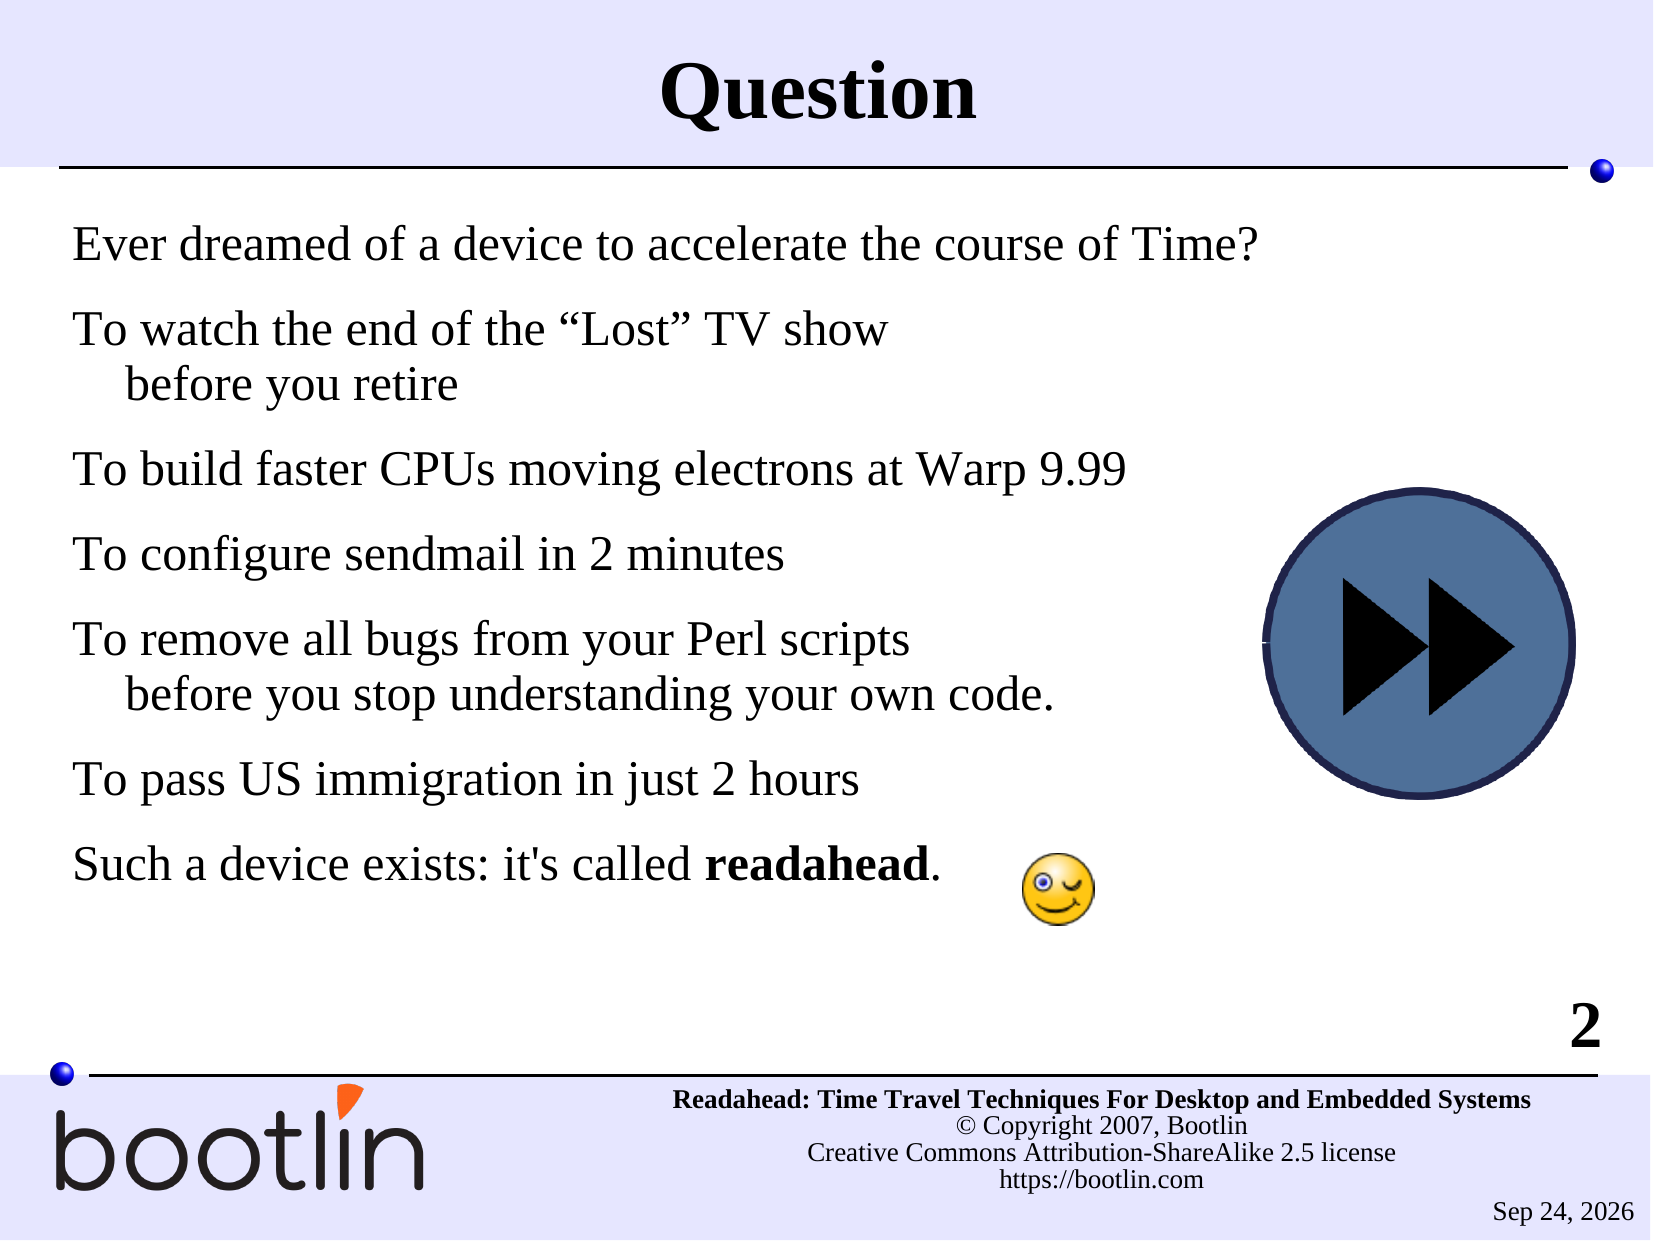

# Question
Ever dreamed of a device to accelerate the course of Time?
To watch the end of the “Lost” TV show
before you retire
To build faster CPUs moving electrons at Warp 9.99
To configure sendmail in 2 minutes
To remove all bugs from your Perl scripts
before you stop understanding your own code.
To pass US immigration in just 2 hours
Such a device exists: it's called readahead.